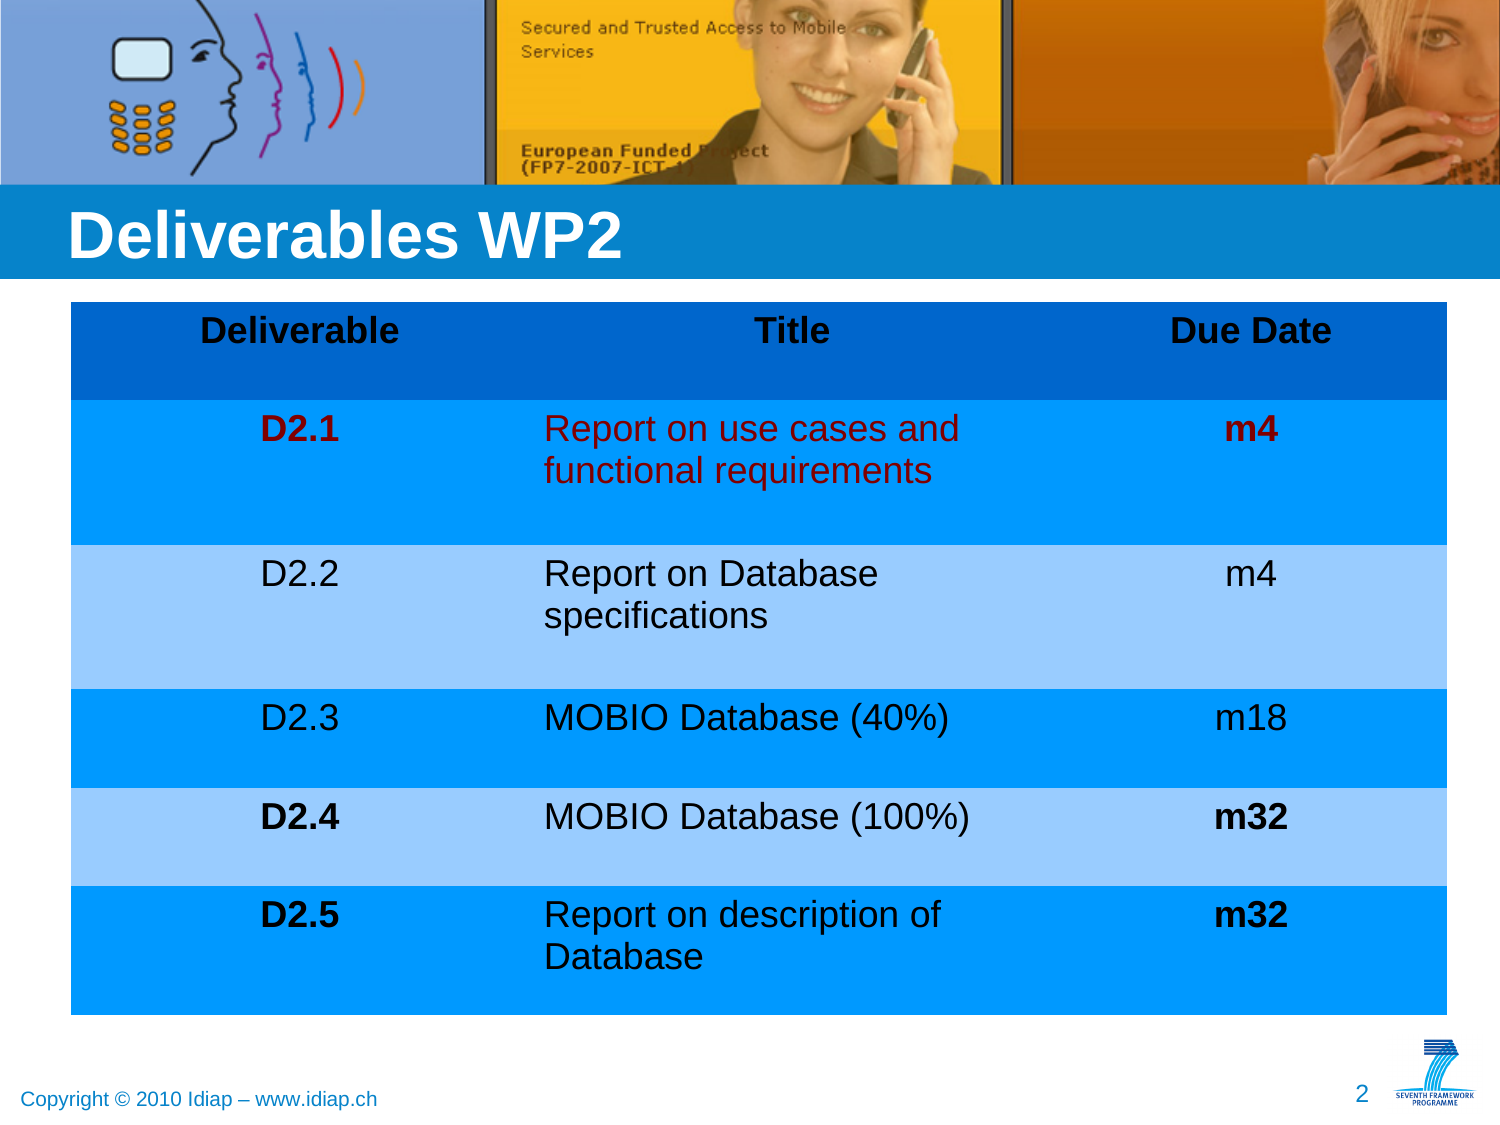

# Deliverables WP2
| Deliverable | Title | Due Date |
| --- | --- | --- |
| D2.1 | Report on use cases and functional requirements | m4 |
| D2.2 | Report on Database specifications | m4 |
| D2.3 | MOBIO Database (40%) | m18 |
| D2.4 | MOBIO Database (100%) | m32 |
| D2.5 | Report on description of Database | m32 |